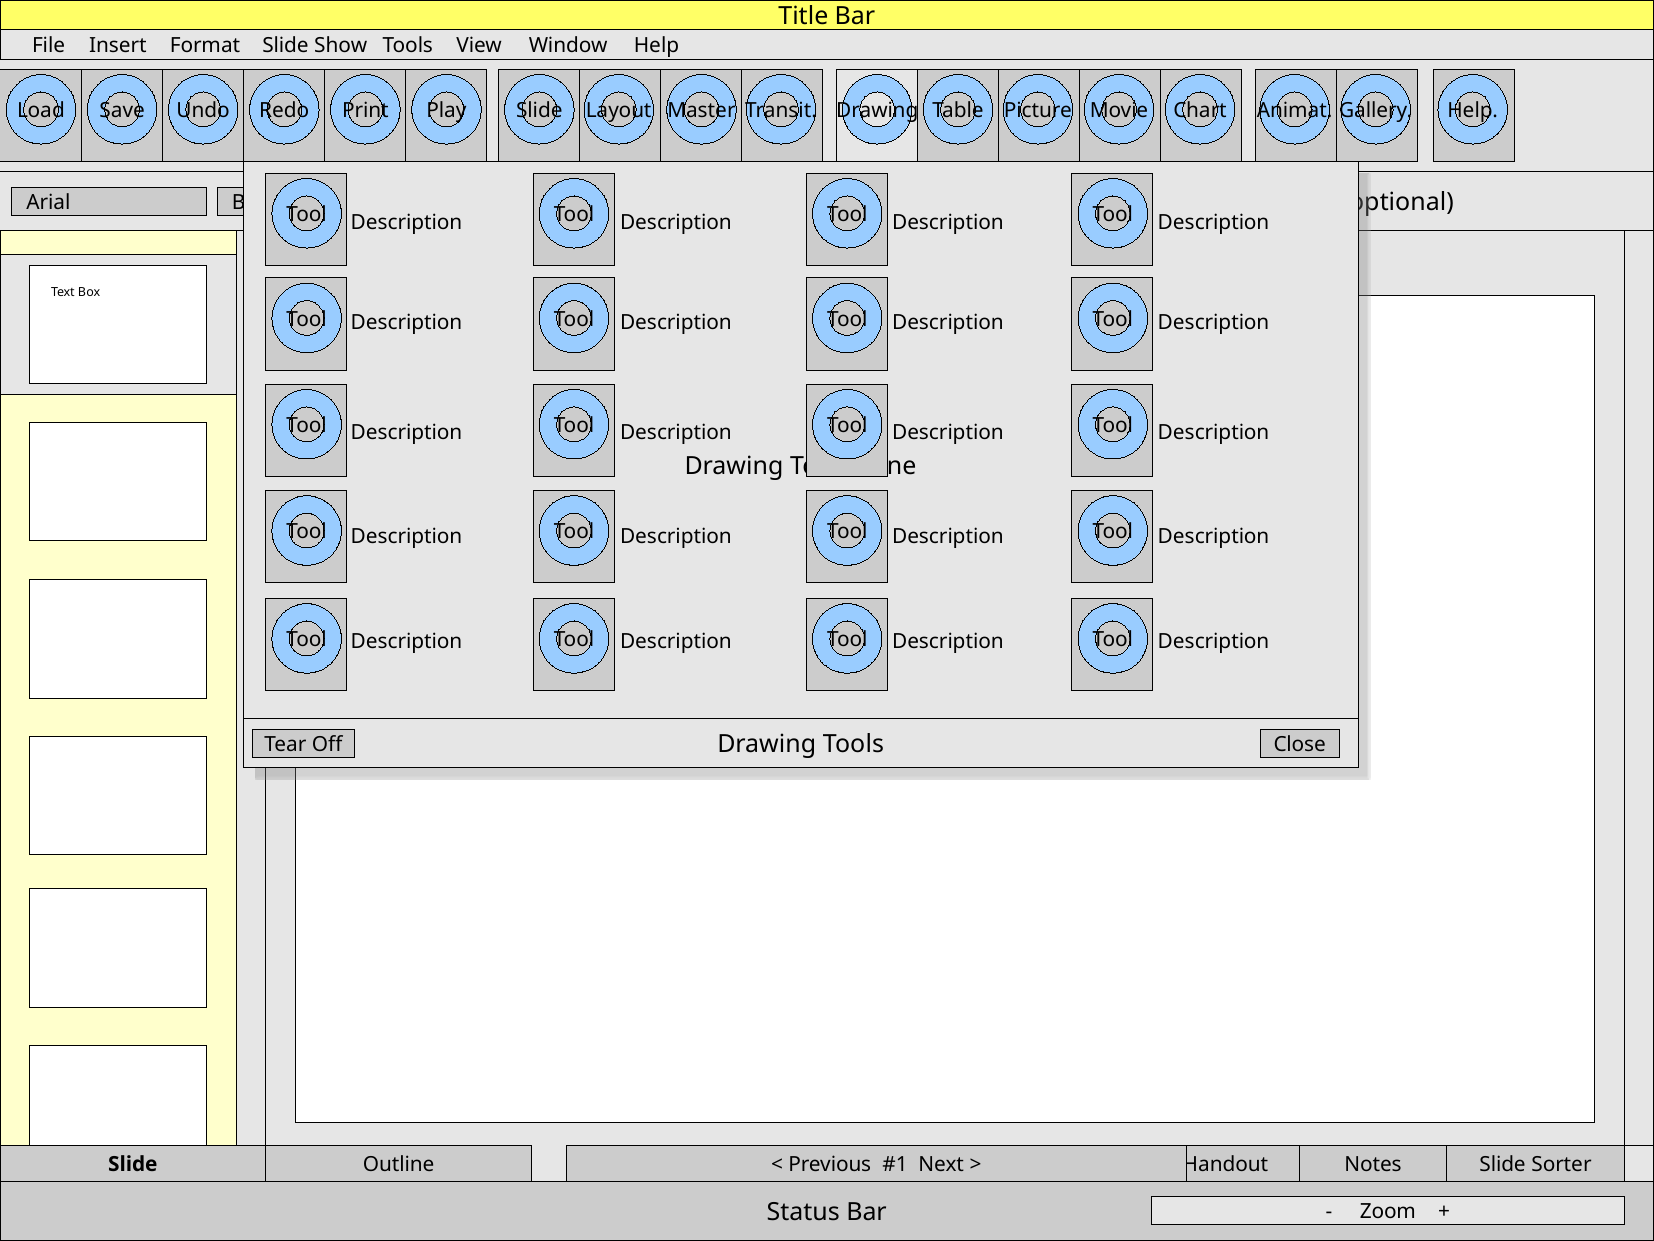

Title Bar
File
Insert
Format
Slide Show
Tools
View
Window
Help
Standard Tool Bar Area
Load
Save
Undo
Redo
Print
Play
Slide
Layout
Master
Transit.
Drawing
Table
Picture
Movie
Chart
Animat.
Gallery.
Help.
Drawing Tools Pane
Context B Toolbar (optional)
Context C Toolbar (optional)
Tool
Tool
Tool
Tool
Arial
B
I
U
LR
BN
Description
Description
Description
Description
Slide Preview
Text Box
Tool
Tool
Tool
Tool
Slide
Description
Description
Description
Description
Text Box in Edit Mode
Tool
Tool
Tool
Tool
Description
Description
Description
Description
Tool
Tool
Tool
Tool
Description
Description
Description
Description
Tool
Tool
Tool
Tool
Description
Description
Description
Description
Drawing Tools
Tear Off
Close
Slide
Outline
< Previous #1 Next >
Handout
Notes
Slide Sorter
Status Bar
- Zoom +